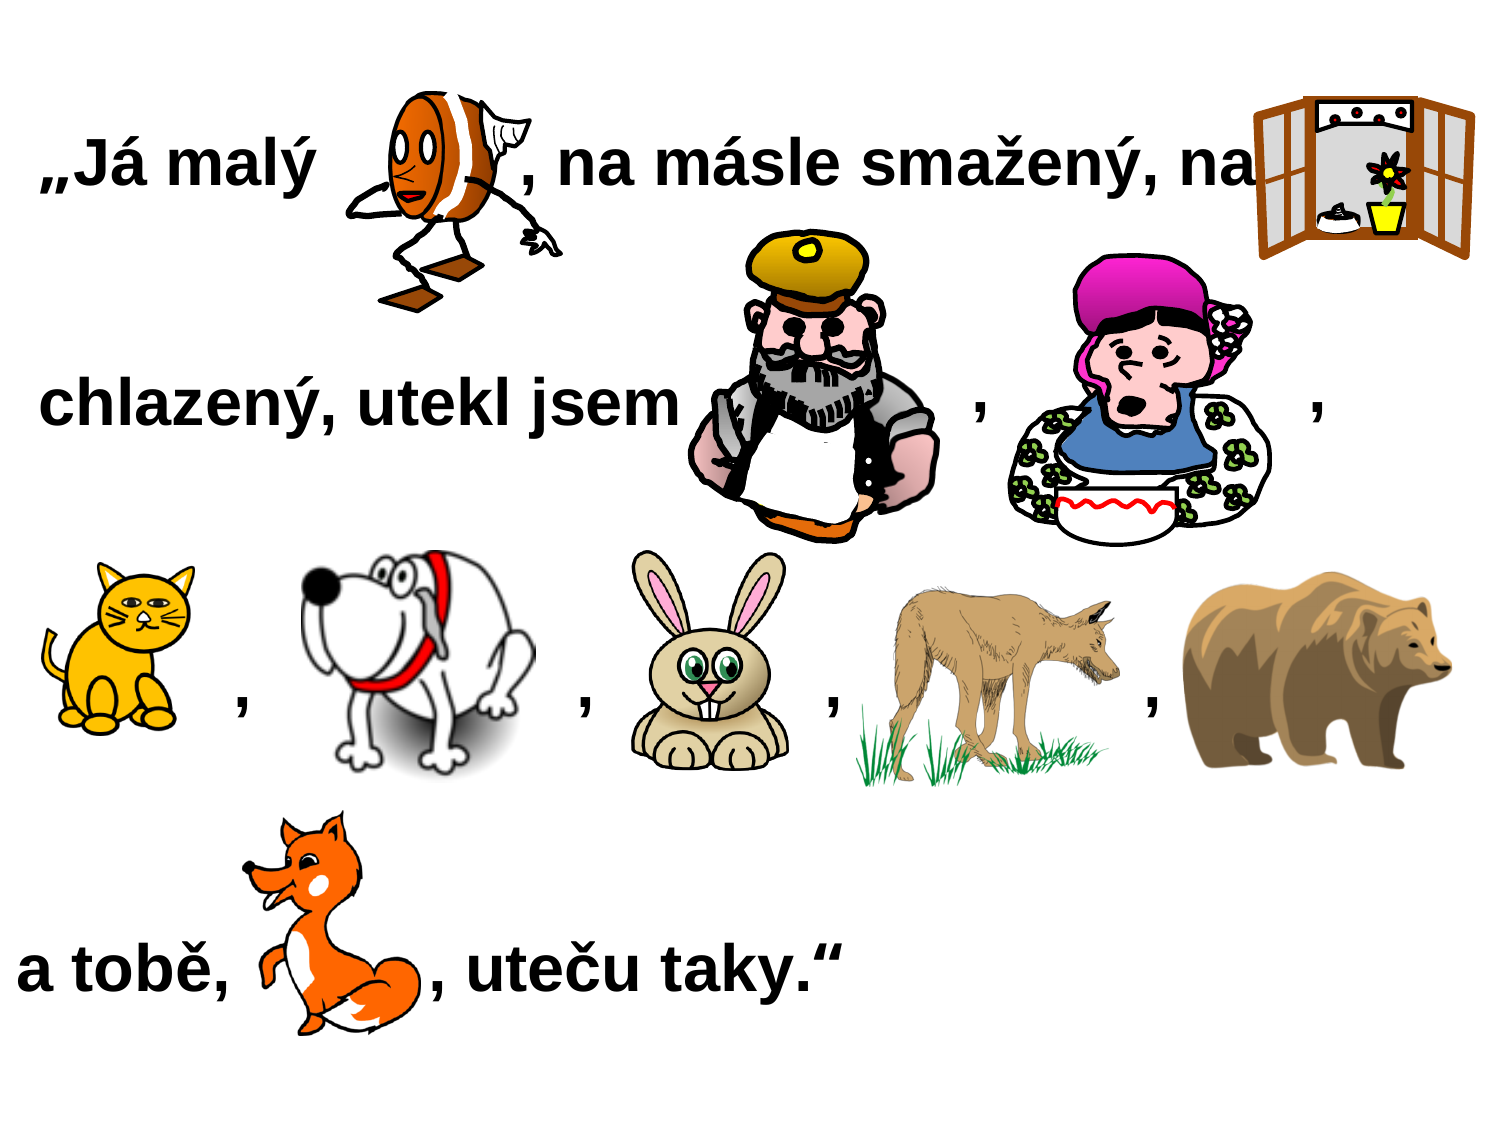

,
,
„Já malý , na másle smažený, na
chlazený, utekl jsem
,
,
,
,
a tobě,
, uteču taky.“